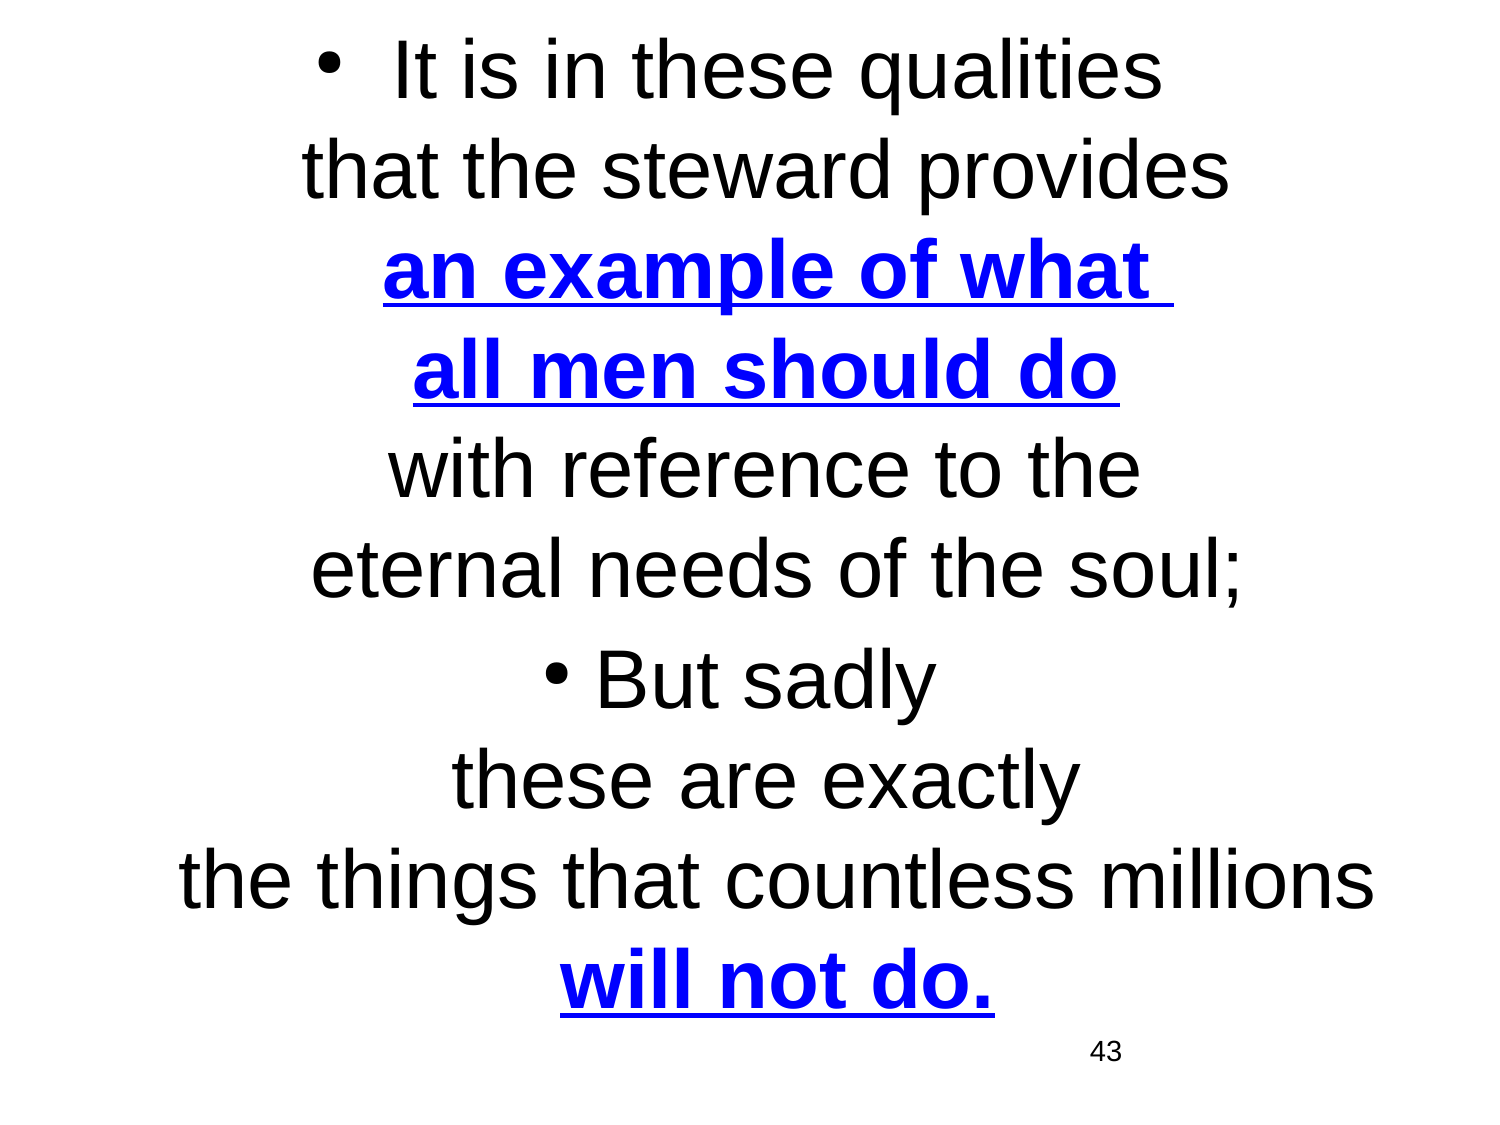

# It is in these qualities that the steward provides an example of what all men should do with reference to the eternal needs of the soul;
But sadly
these are exactly
the things that countless millions
will not do.
43